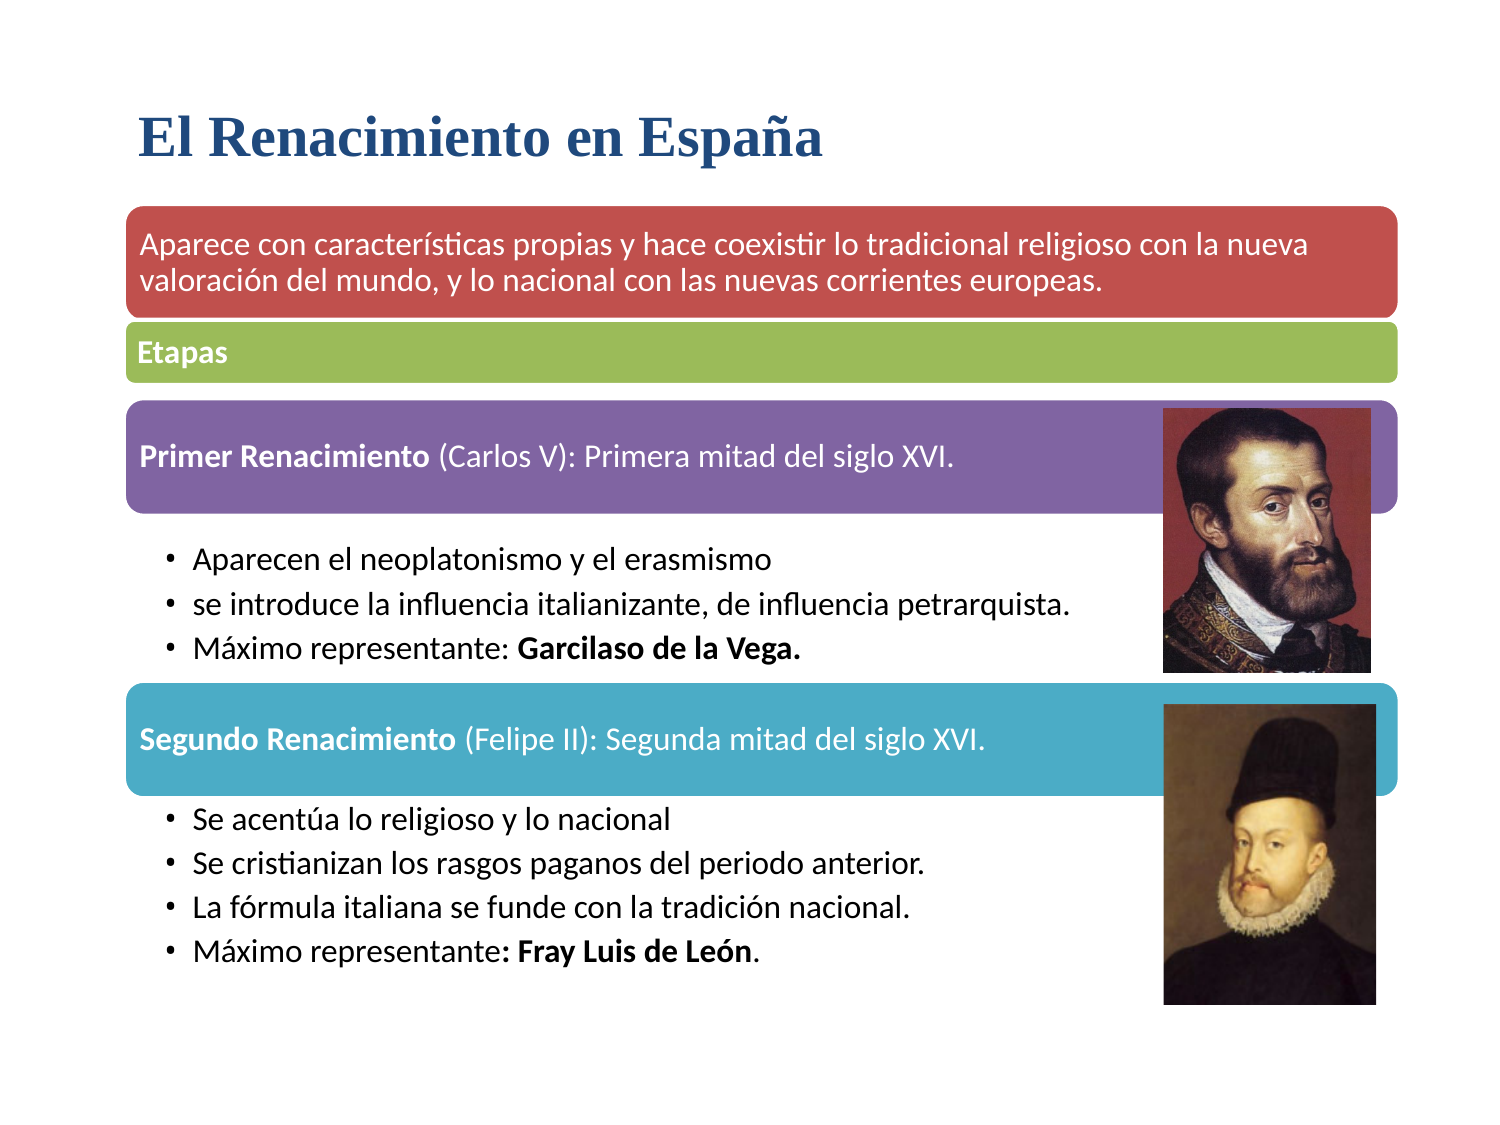

# El Renacimiento en España
Aparece con características propias y hace coexistir lo tradicional religioso con la nueva valoración del mundo, y lo nacional con las nuevas corrientes europeas.
Etapas
Primer Renacimiento (Carlos V): Primera mitad del siglo XVI.
Aparecen el neoplatonismo y el erasmismo
se introduce la influencia italianizante, de influencia petrarquista.
Máximo representante: Garcilaso de la Vega.
Segundo Renacimiento (Felipe II): Segunda mitad del siglo XVI.
Se acentúa lo religioso y lo nacional
Se cristianizan los rasgos paganos del periodo anterior.
La fórmula italiana se funde con la tradición nacional.
Máximo representante: Fray Luis de León.